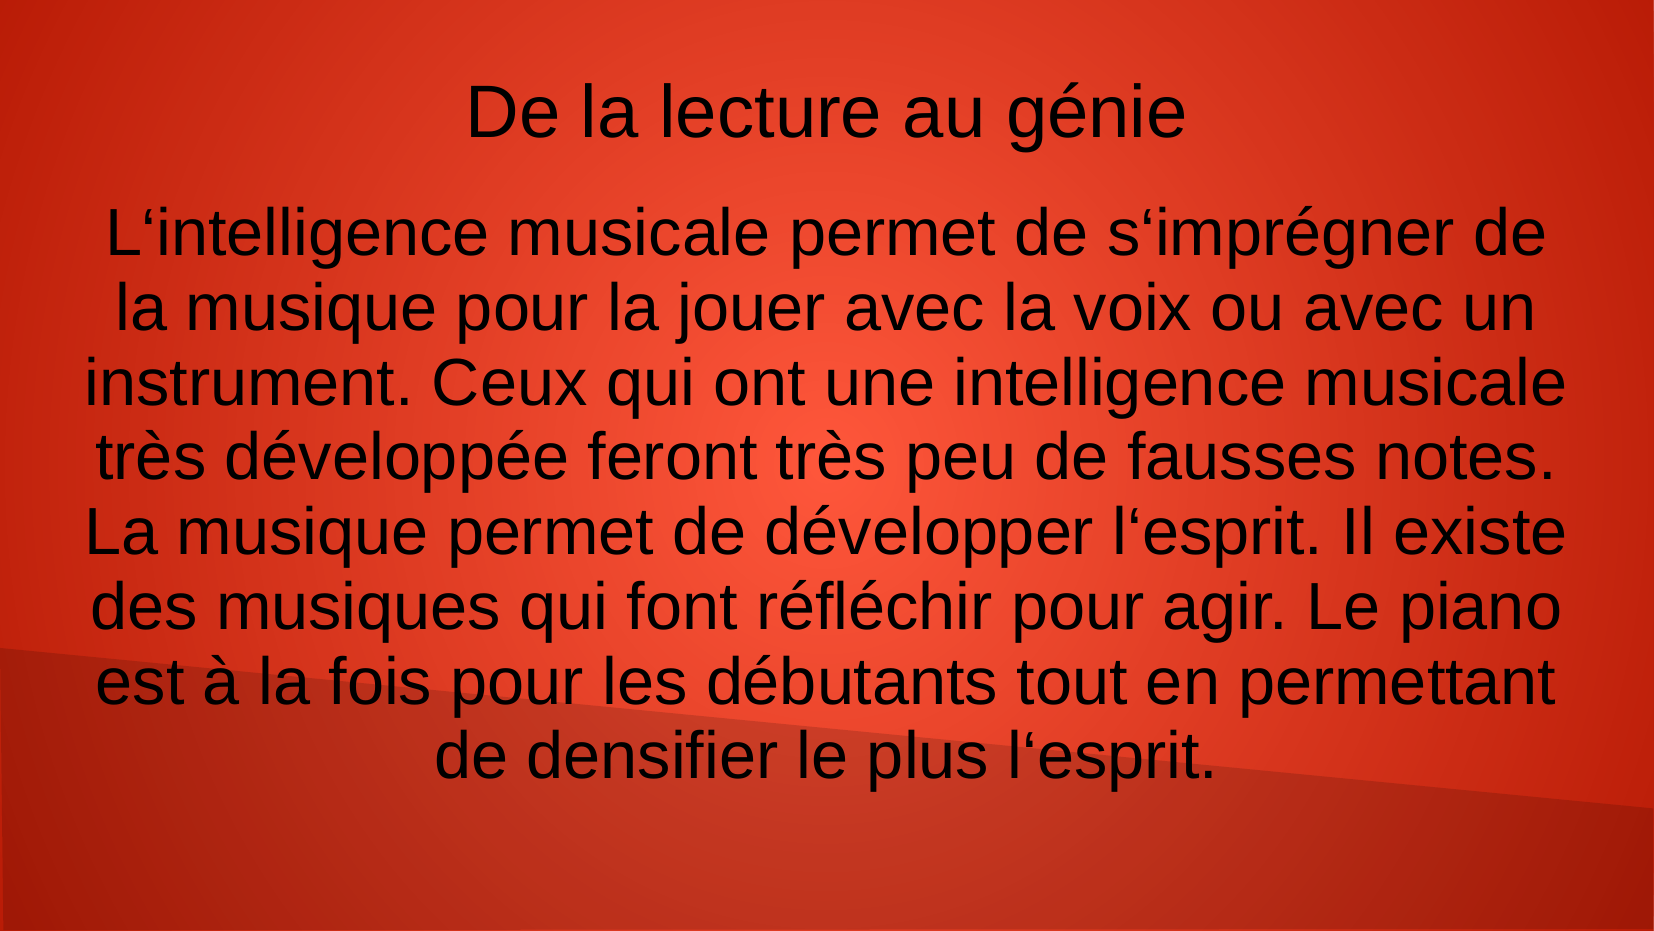

# De la lecture au génie
L‘intelligence musicale permet de s‘imprégner de la musique pour la jouer avec la voix ou avec un instrument. Ceux qui ont une intelligence musicale très développée feront très peu de fausses notes. La musique permet de développer l‘esprit. Il existe des musiques qui font réfléchir pour agir. Le piano est à la fois pour les débutants tout en permettant de densifier le plus l‘esprit.